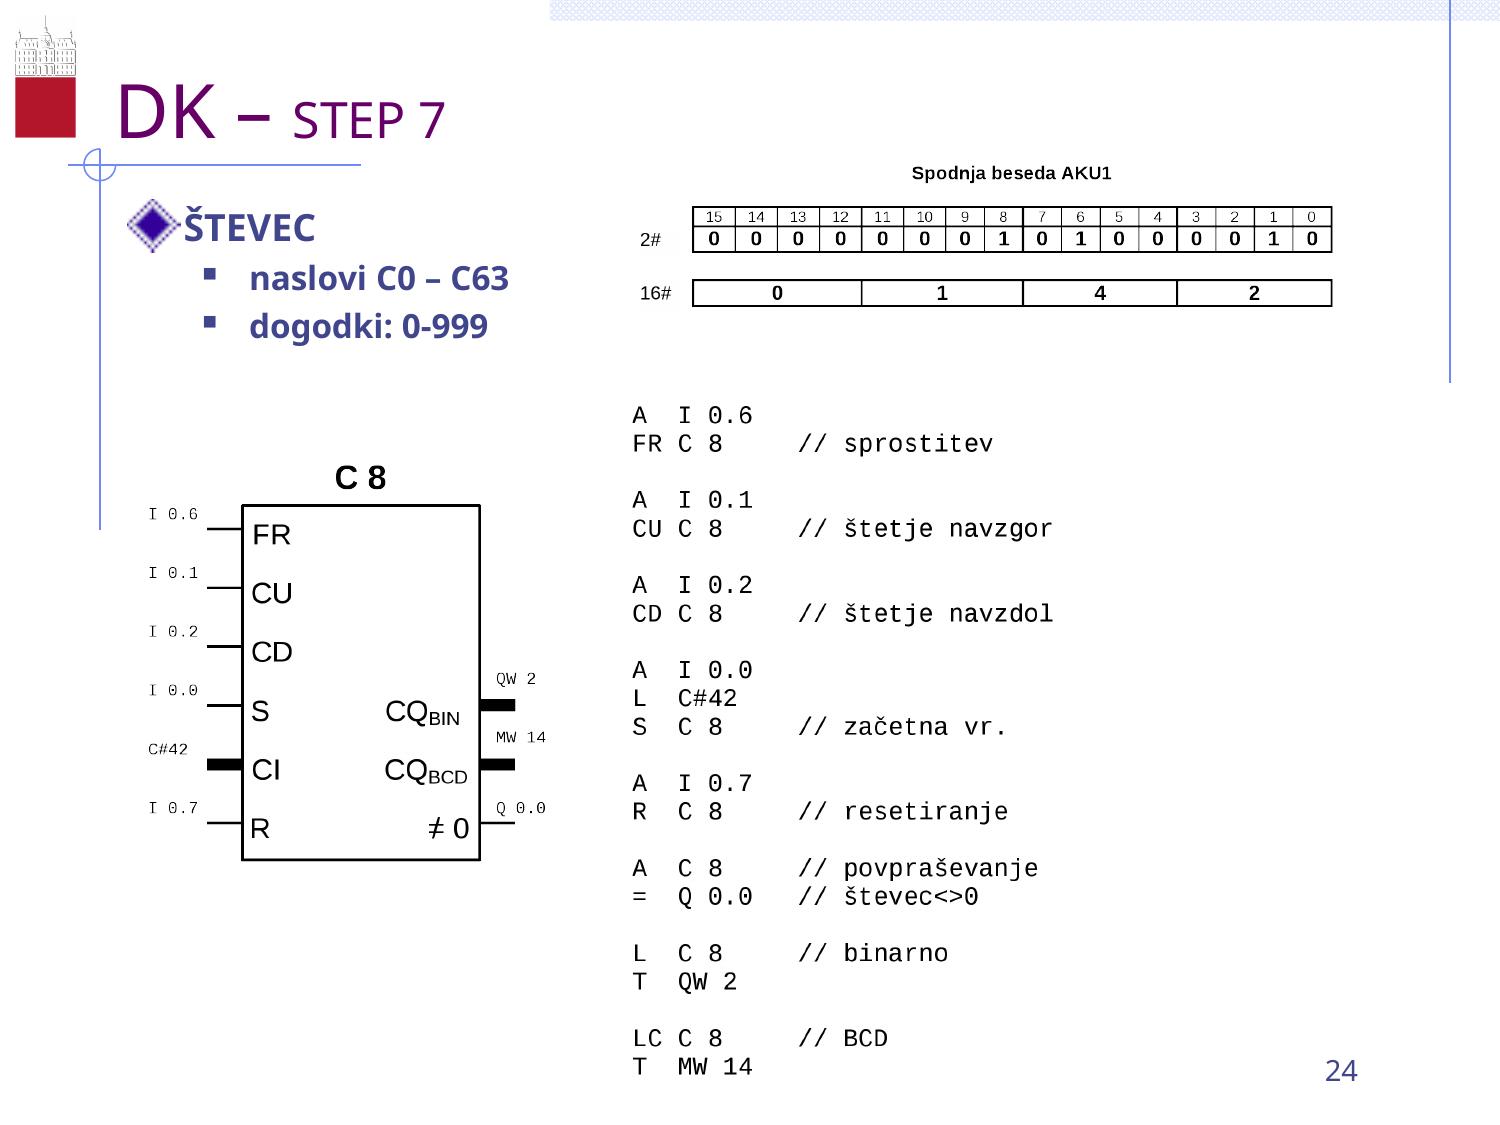

DK – STEP 7
# ŠTEVEC
naslovi C0 – C63
dogodki: 0-999